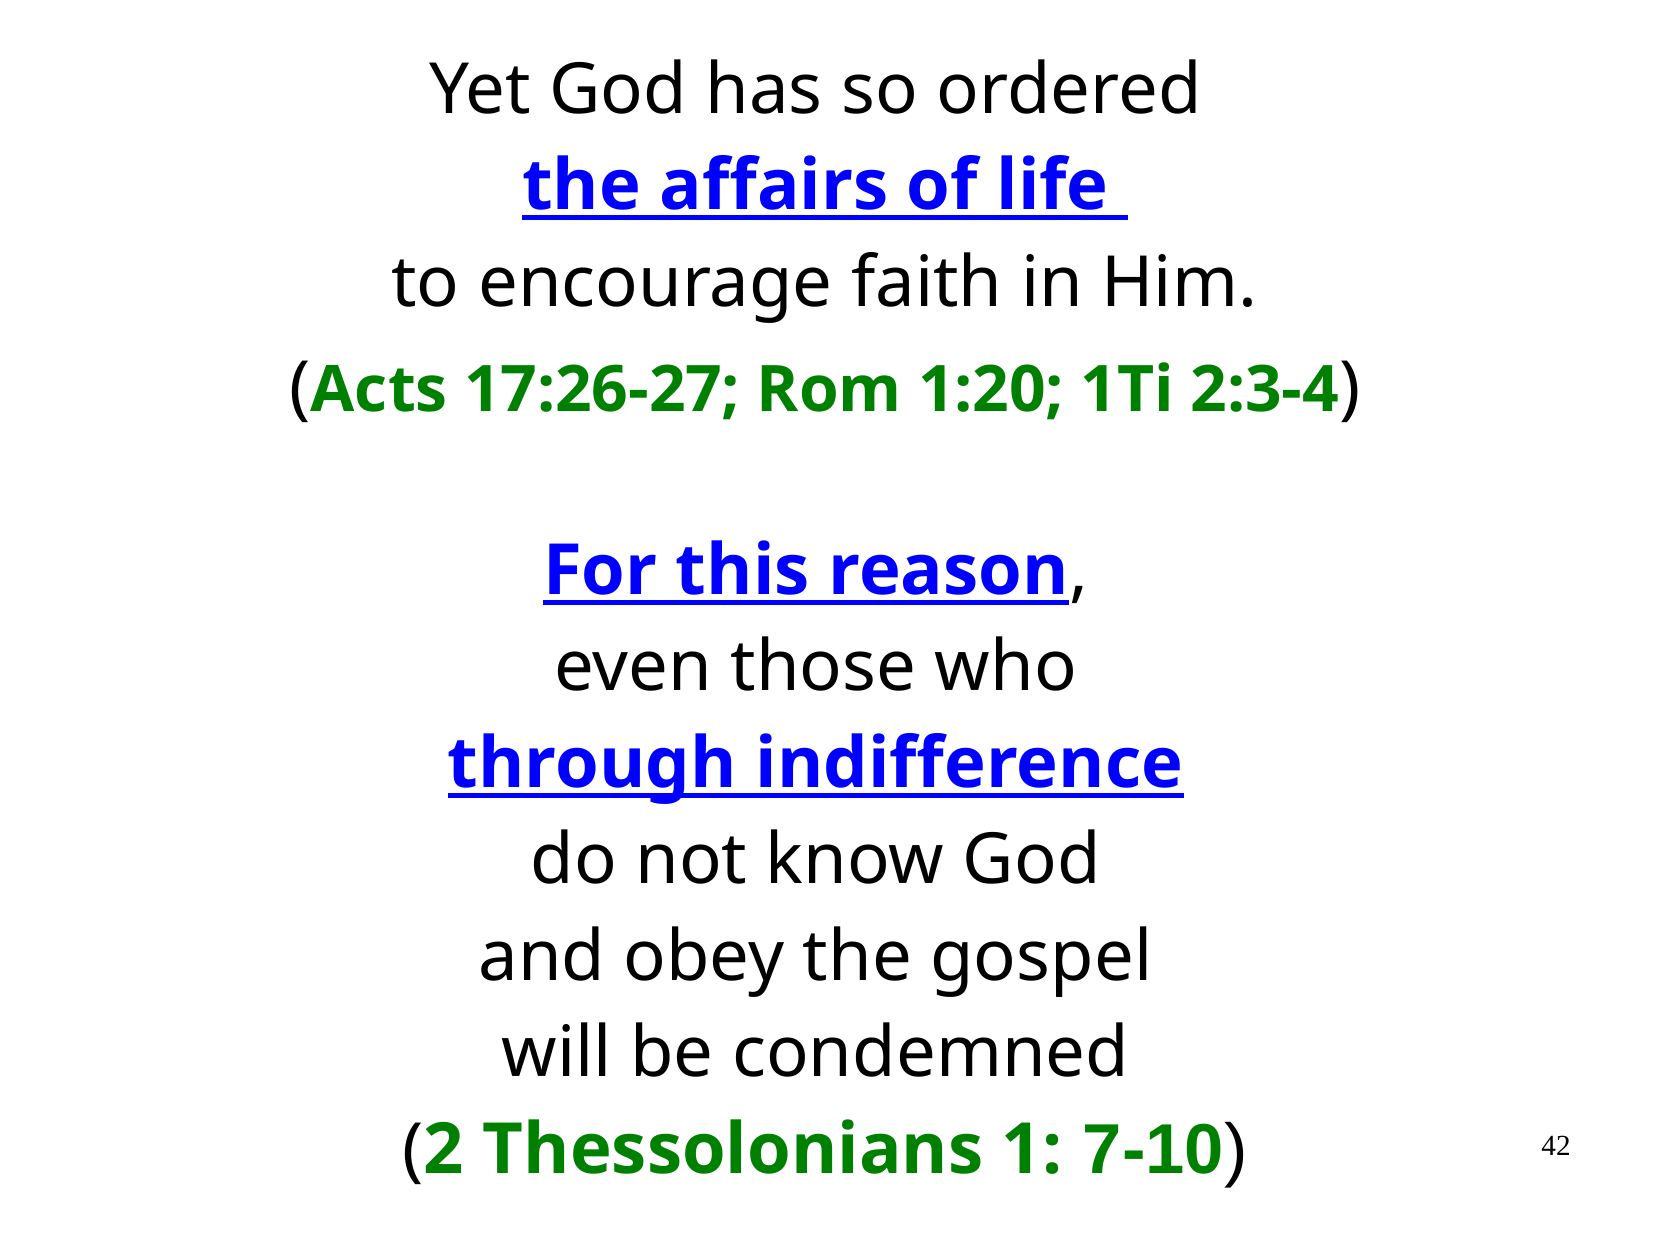

# Yet God has so ordered the affairs of life to encourage faith in Him.
(Acts 17:26-27; Rom 1:20; 1Ti 2:3-4)
For this reason,
even those who
through indifference
do not know God
and obey the gospel
will be condemned
(2 Thessolonians 1: 7-10)
42